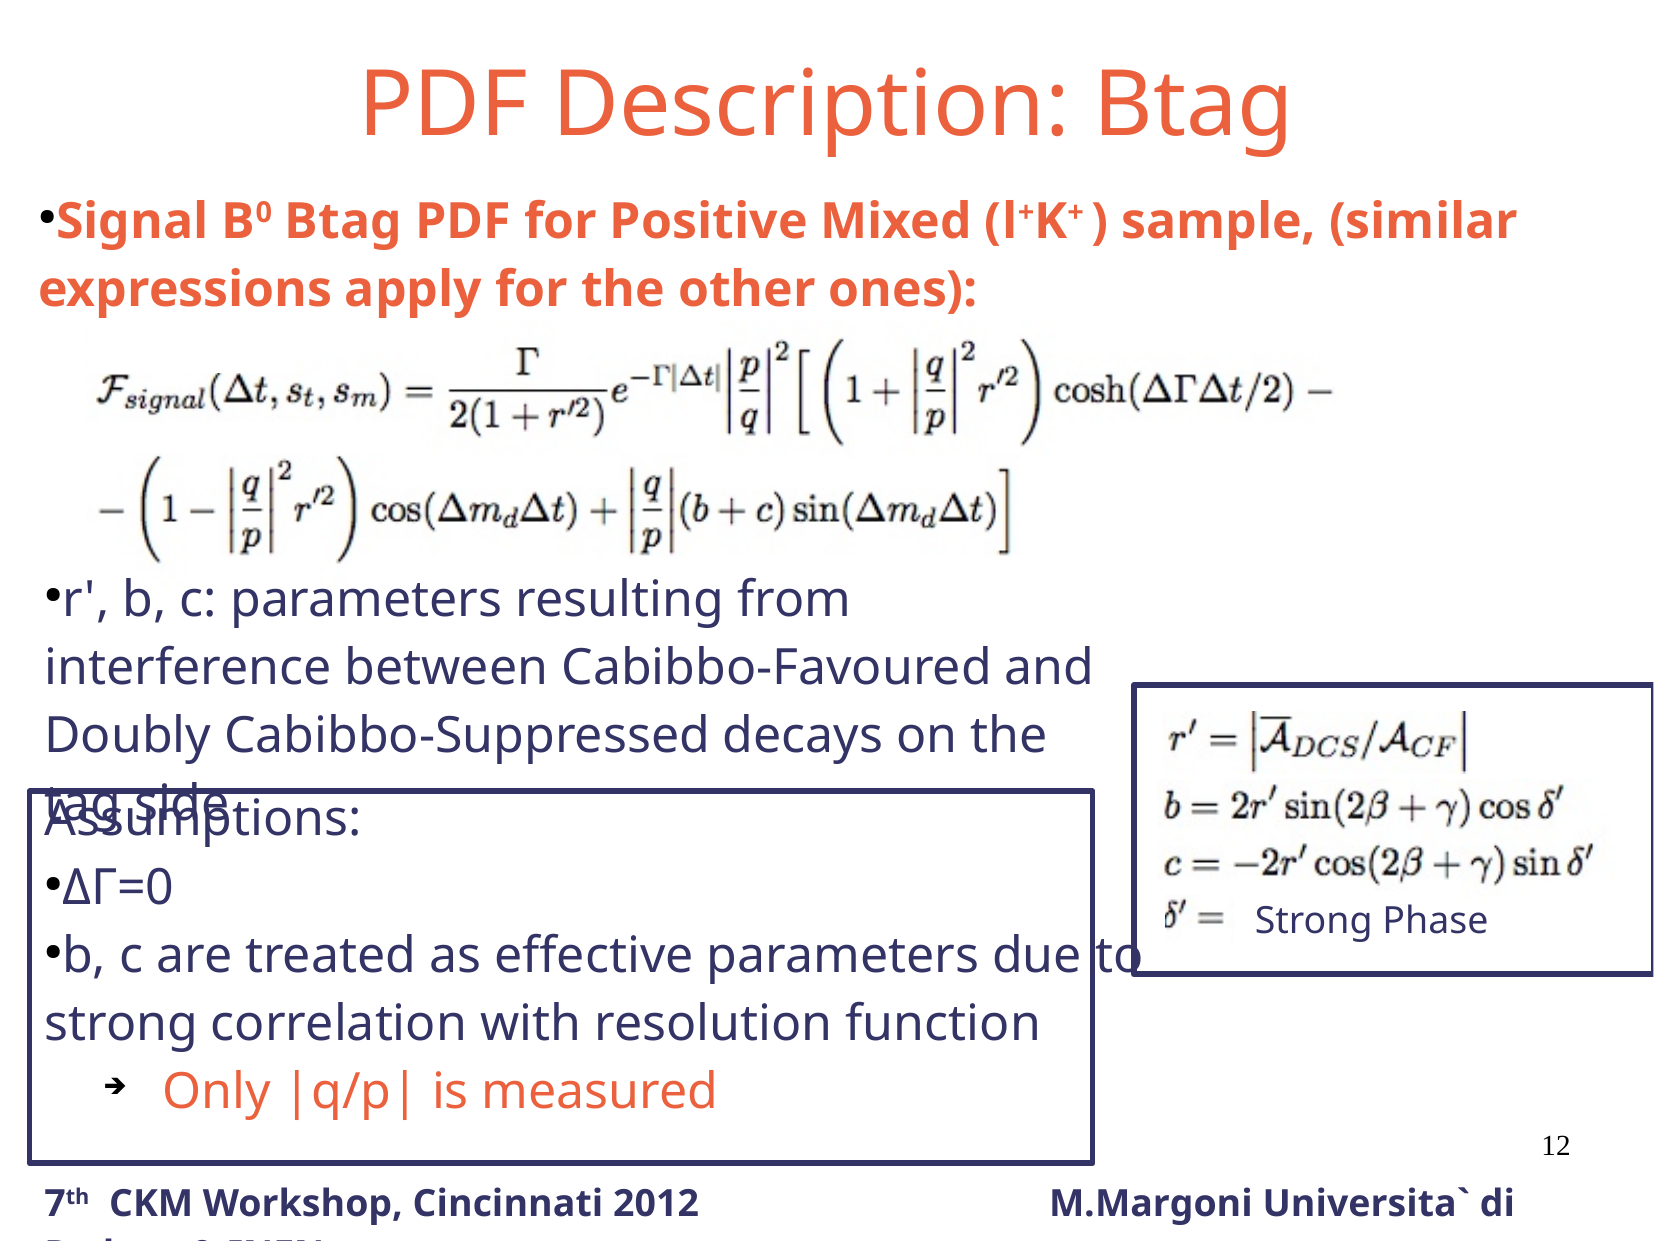

# PDF Description: Btag
Signal B0 Btag PDF for Positive Mixed (l+K+ ) sample, (similar expressions apply for the other ones):
r', b, c: parameters resulting from interference between Cabibbo-Favoured and Doubly Cabibbo-Suppressed decays on the tag side
Assumptions:
ΔΓ=0
b, c are treated as effective parameters due to strong correlation with resolution function
Only |q/p| is measured
Strong Phase
12
7th CKM Workshop, Cincinnati 2012 M.Margoni Universita` di Padova & INFN